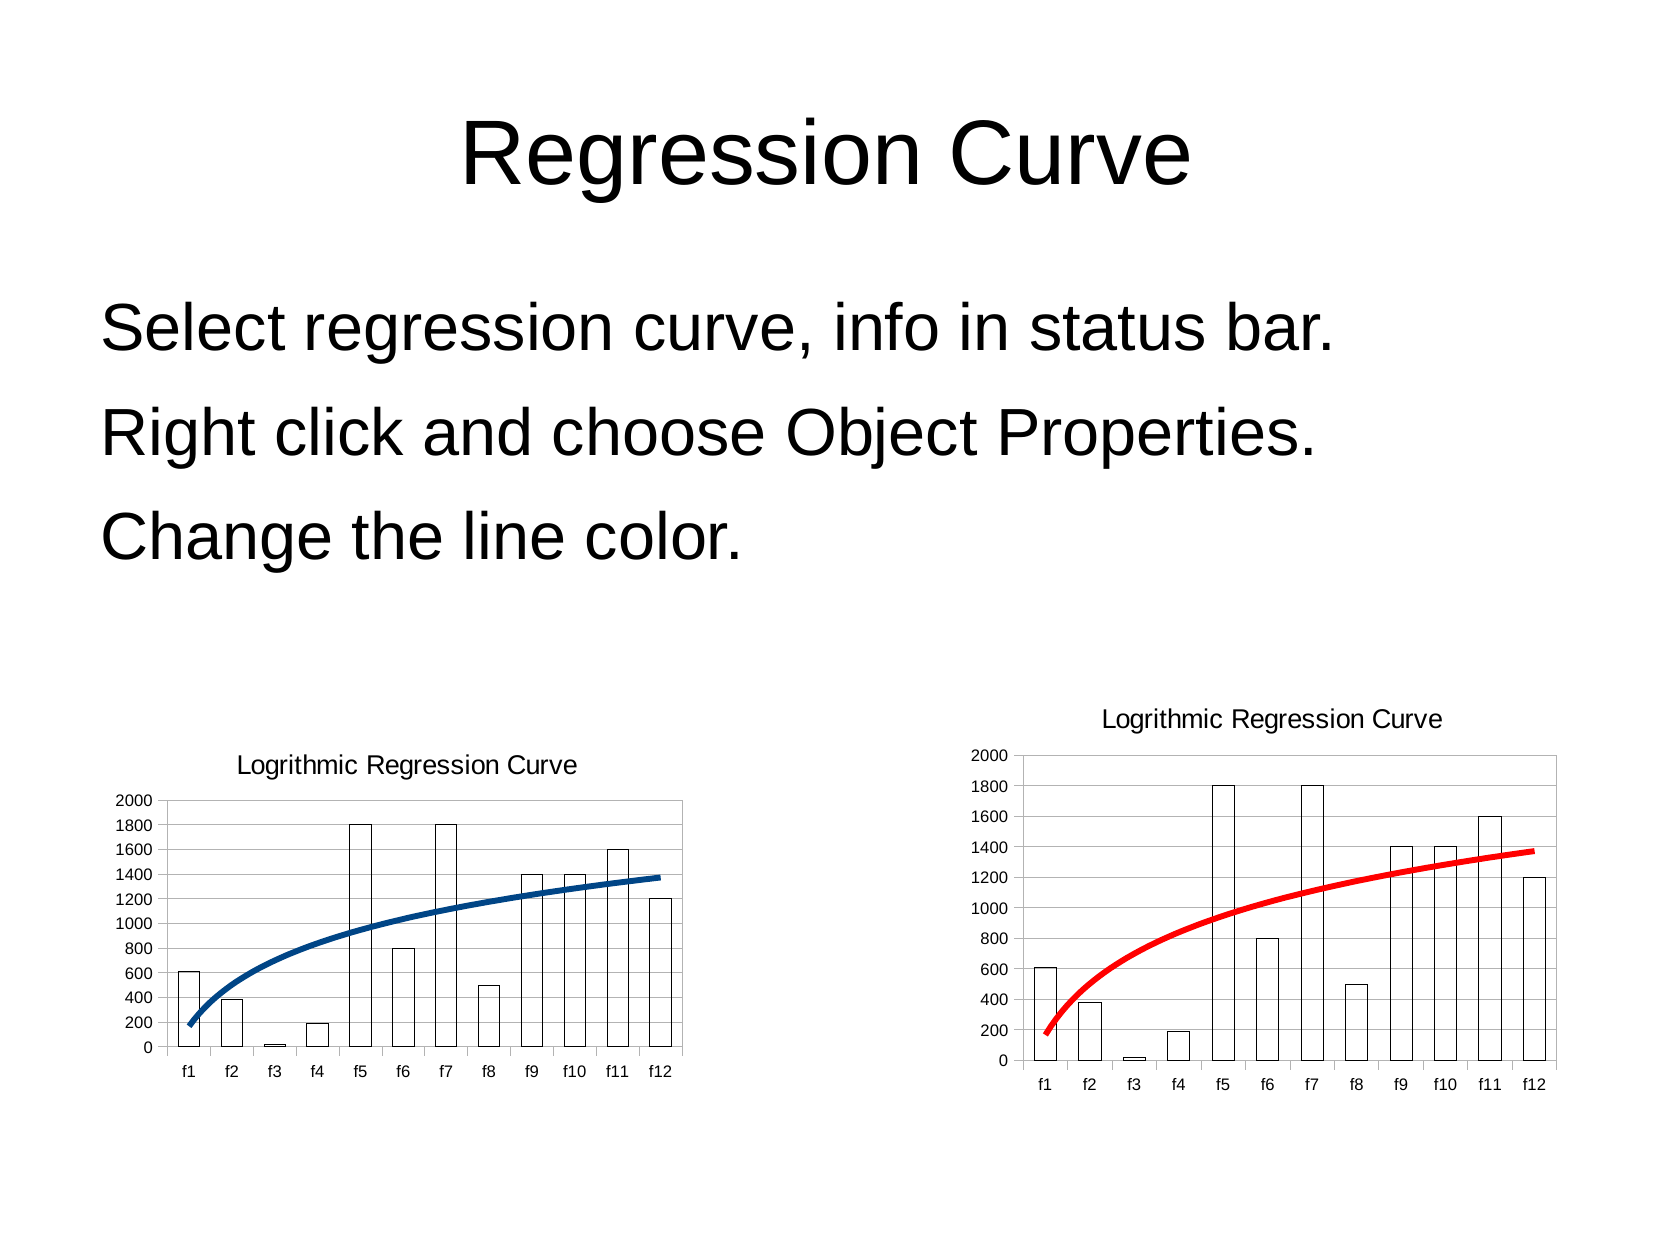

# Regression Curve
Select regression curve, info in status bar.
Right click and choose Object Properties.
Change the line color.
### Chart: Logrithmic Regression Curve
| Category | Column D |
|---|---|
| f1 | 610.0 |
| f2 | 380.0 |
| f3 | 20.0 |
| f4 | 190.0 |
| f5 | 1800.0 |
| f6 | 800.0 |
| f7 | 1800.0 |
| f8 | 500.0 |
| f9 | 1400.0 |
| f10 | 1400.0 |
| f11 | 1600.0 |
| f12 | 1200.0 |
### Chart: Logrithmic Regression Curve
| Category | Column D |
|---|---|
| f1 | 610.0 |
| f2 | 380.0 |
| f3 | 20.0 |
| f4 | 190.0 |
| f5 | 1800.0 |
| f6 | 800.0 |
| f7 | 1800.0 |
| f8 | 500.0 |
| f9 | 1400.0 |
| f10 | 1400.0 |
| f11 | 1600.0 |
| f12 | 1200.0 |